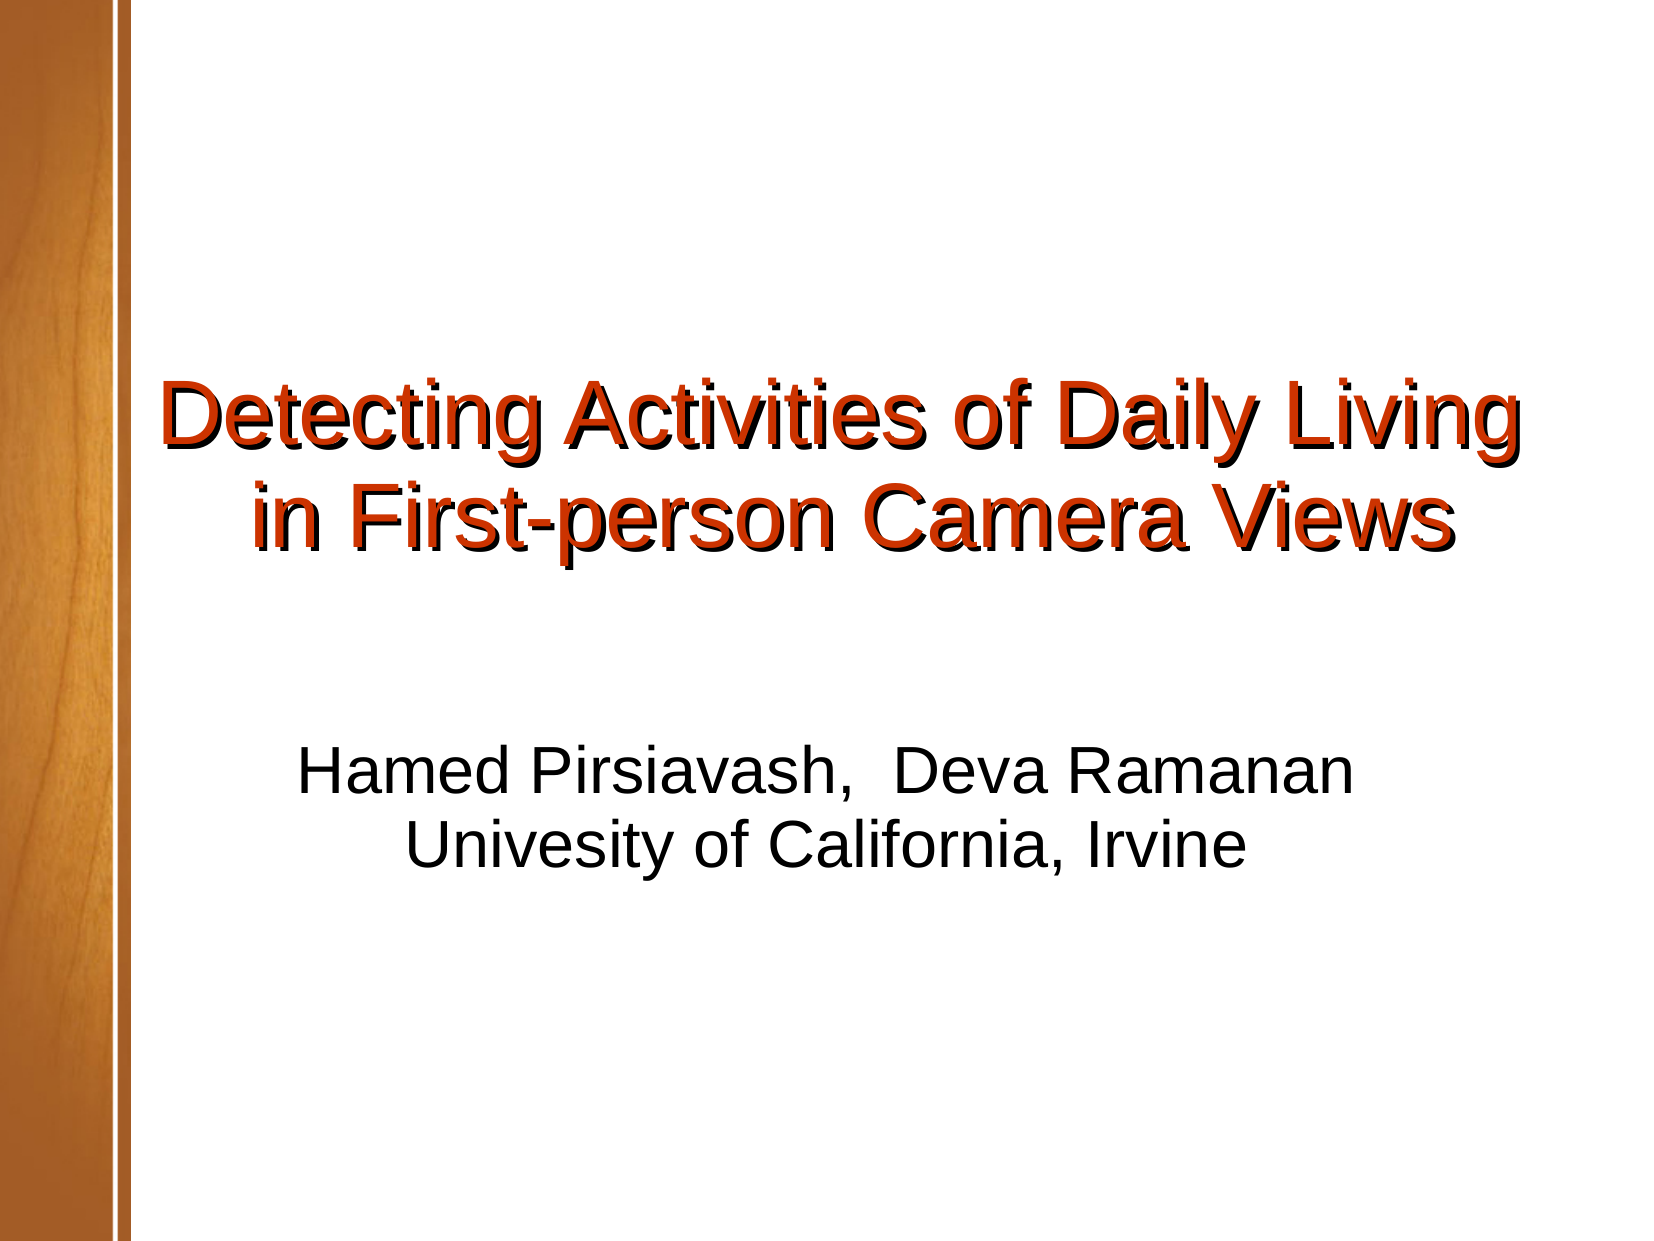

# Detecting Activities of Daily Living in First-person Camera Views
Hamed Pirsiavash, Deva Ramanan
Univesity of California, Irvine